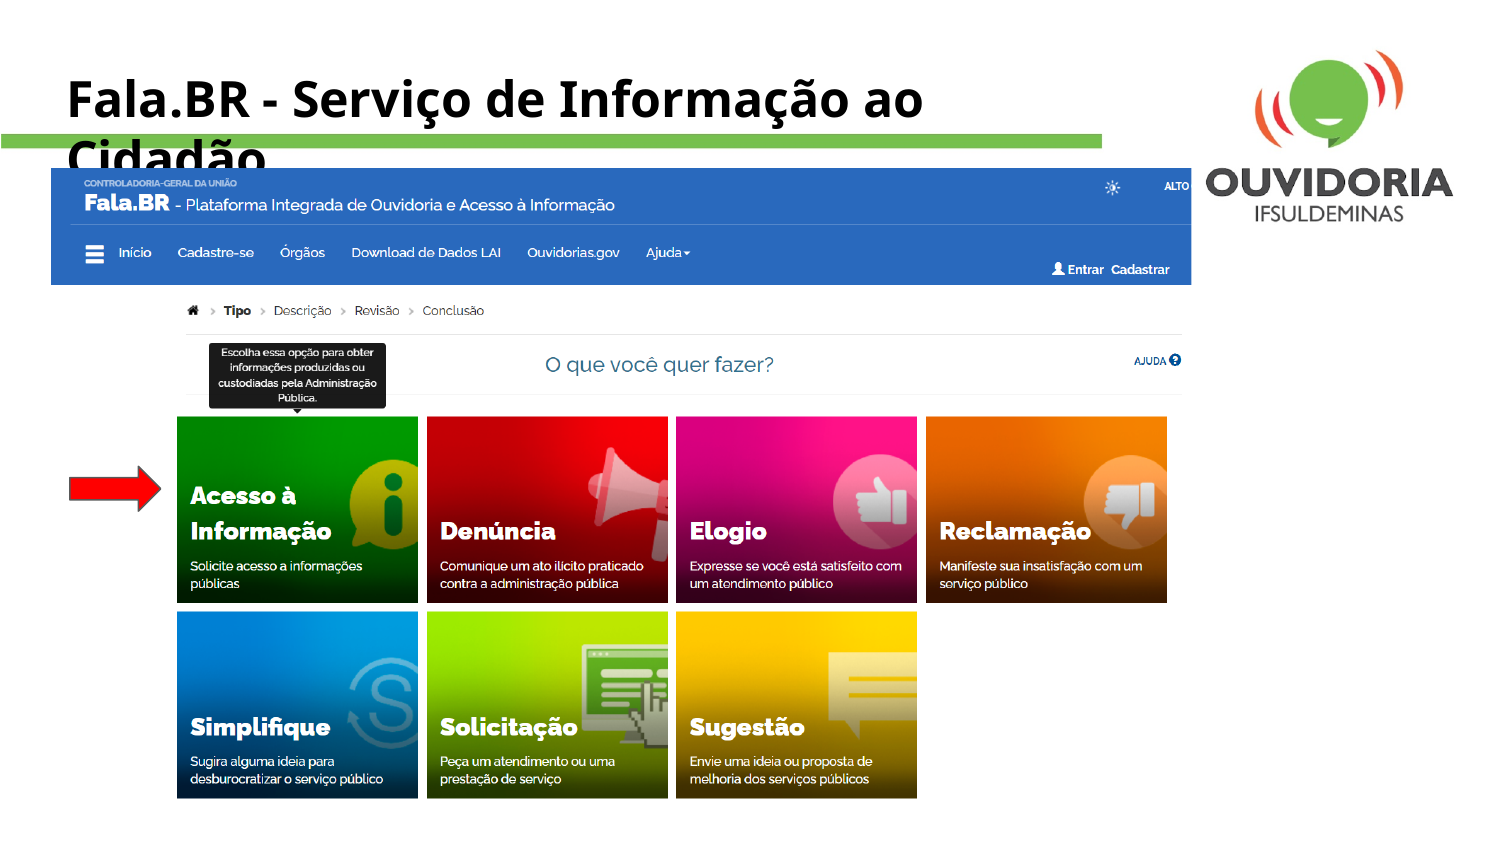

Fala.BR - Serviço de Informação ao Cidadão
#